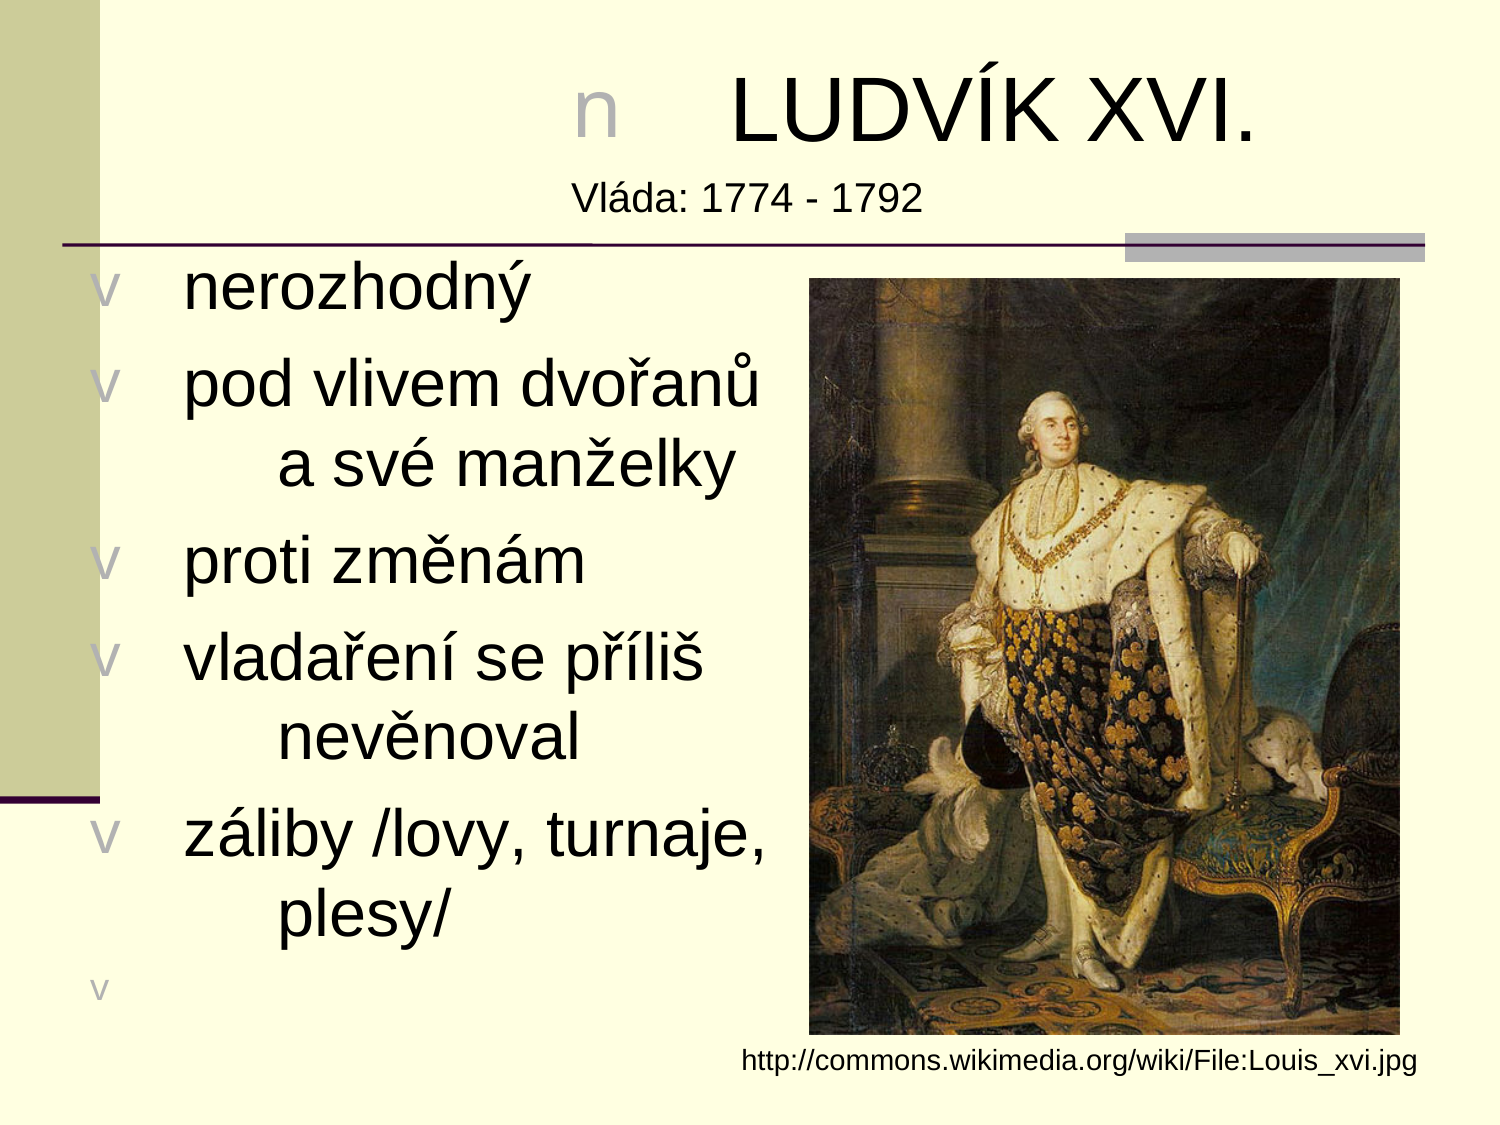

LUDVÍK XVI.
Vláda: 1774 - 1792
#
nerozhodný
pod vlivem dvořanů a své manželky
proti změnám
vladaření se příliš nevěnoval
záliby /lovy, turnaje, plesy/
http://commons.wikimedia.org/wiki/File:Louis_xvi.jpg